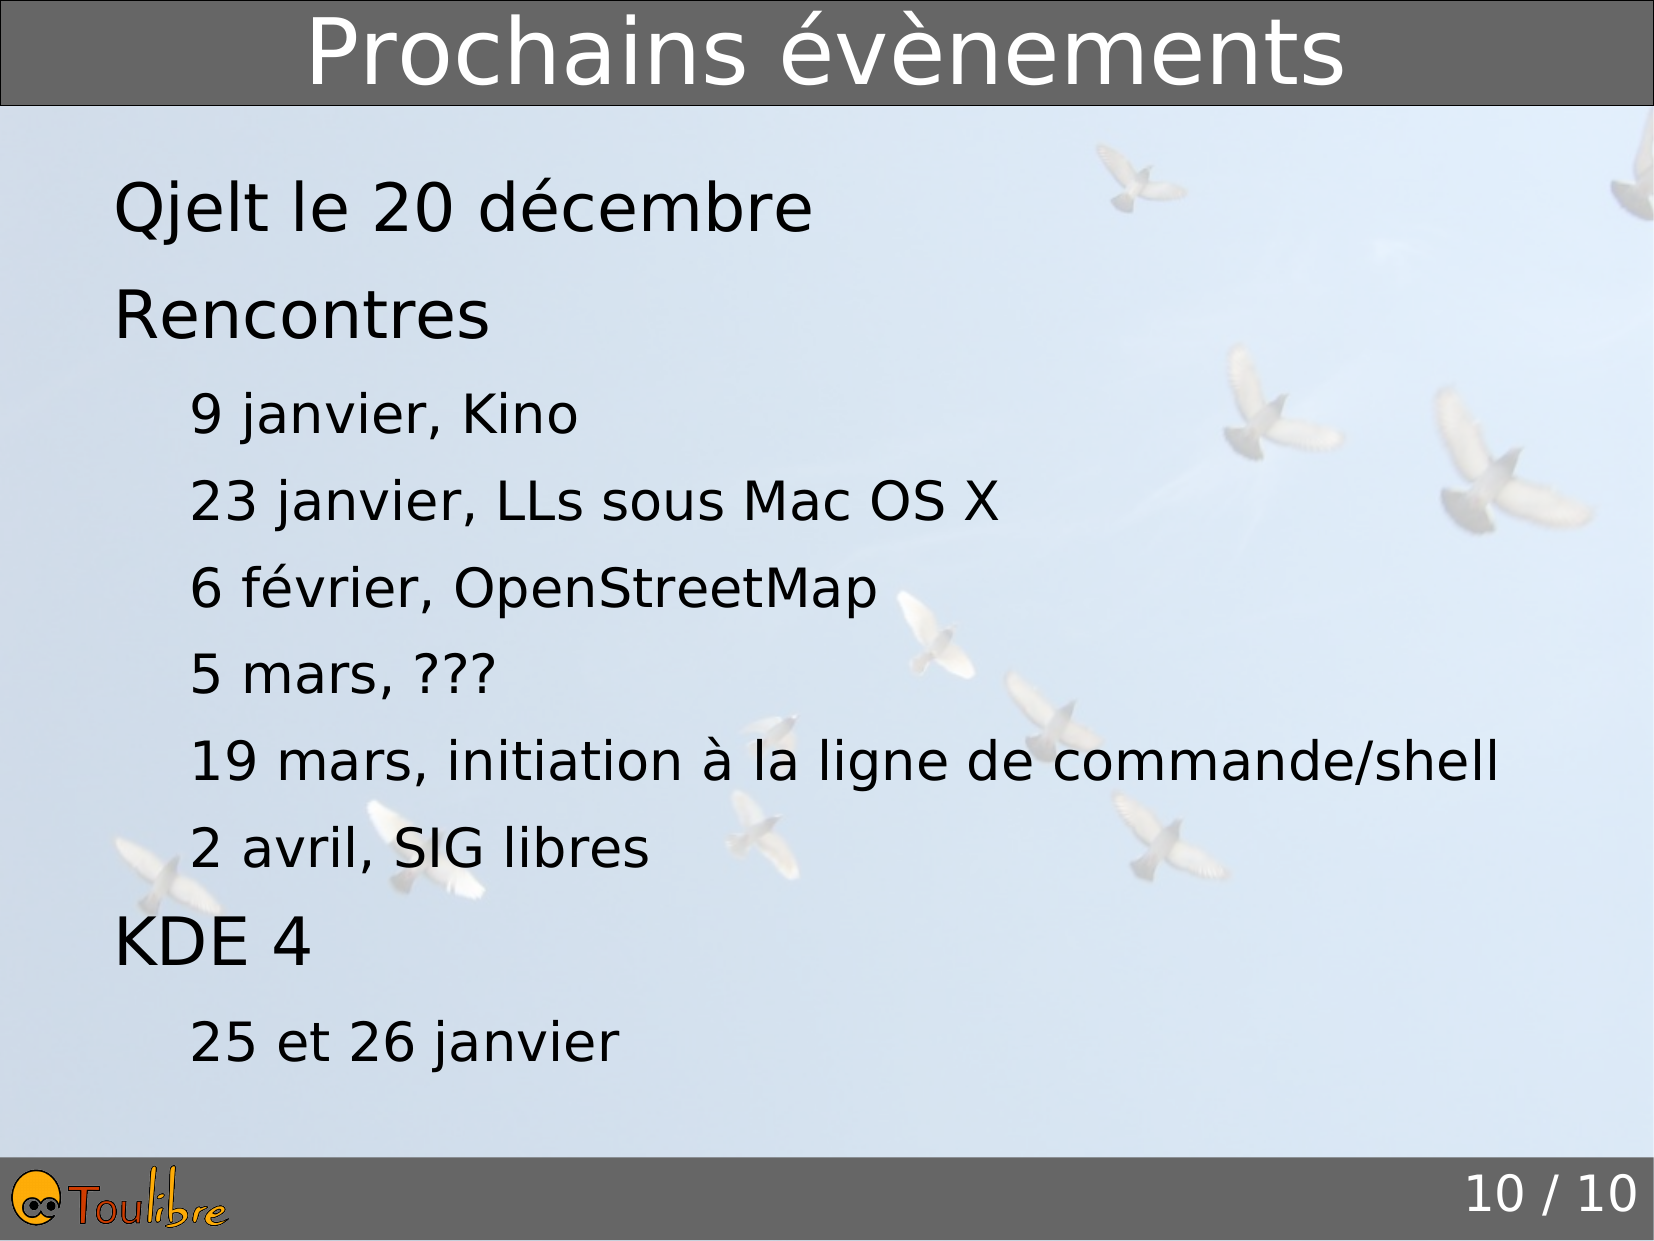

# Prochains évènements
Qjelt le 20 décembre
Rencontres
9 janvier, Kino
23 janvier, LLs sous Mac OS X
6 février, OpenStreetMap
5 mars, ???
19 mars, initiation à la ligne de commande/shell
2 avril, SIG libres
KDE 4
25 et 26 janvier